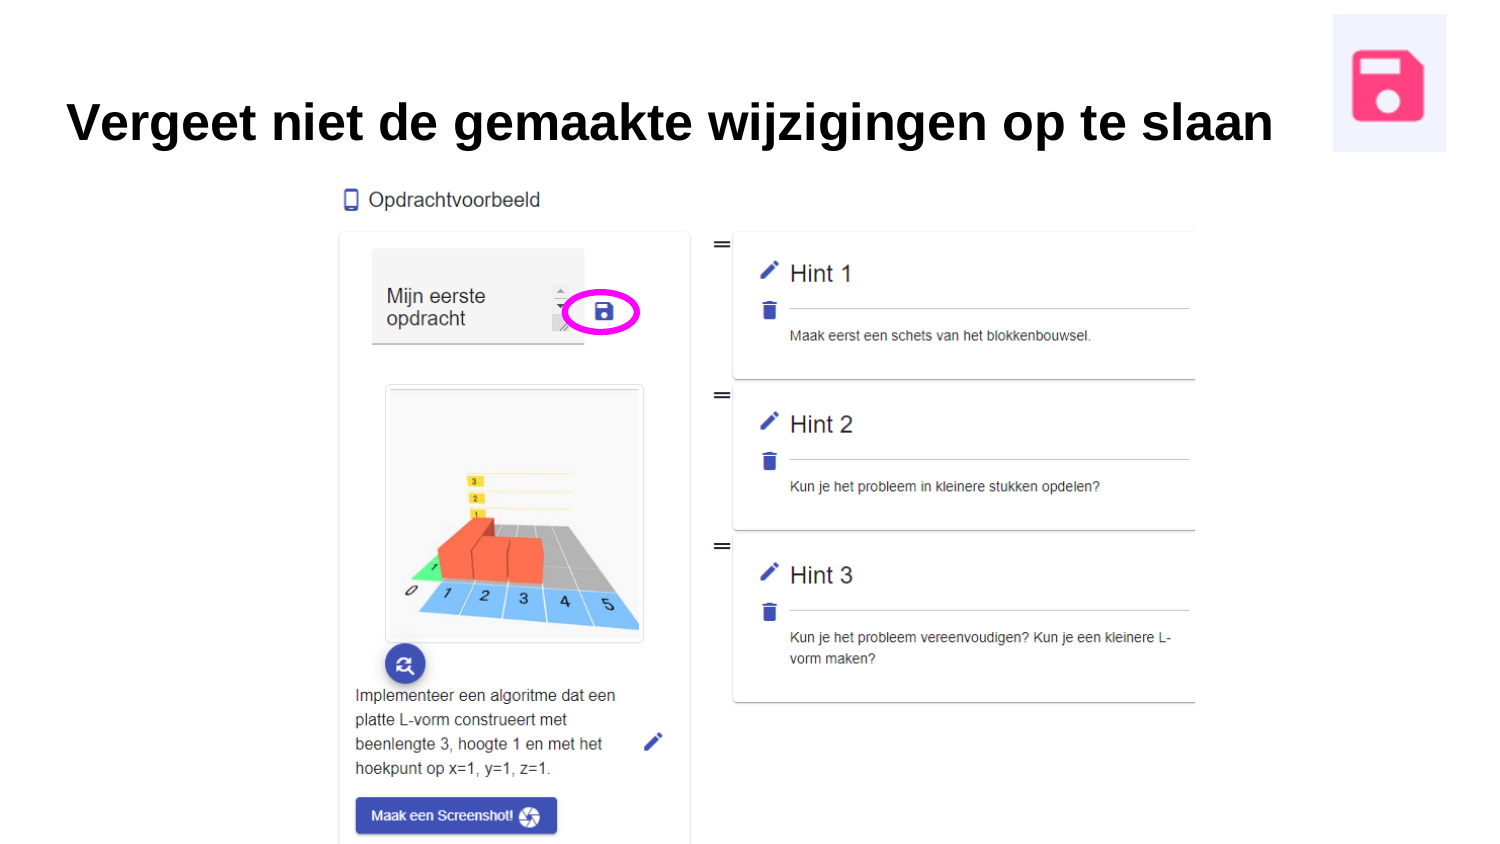

# Vergeet niet de gemaakte wijzigingen op te slaan